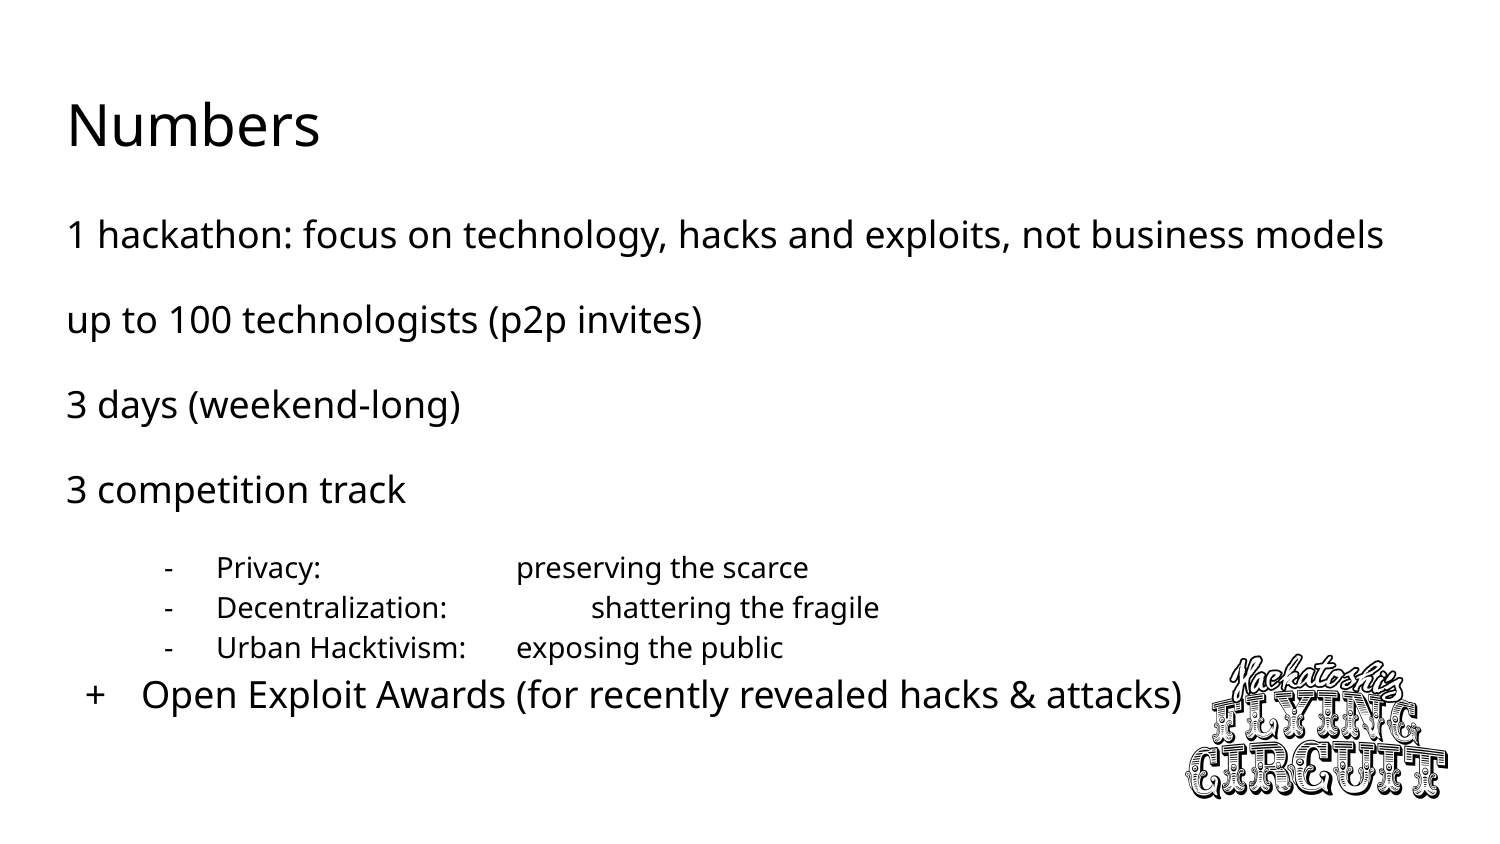

Numbers
# 1 hackathon: focus on technology, hacks and exploits, not business models
up to 100 technologists (p2p invites)
3 days (weekend-long)
3 competition track
Privacy: 			preserving the scarce
Decentralization: 		shattering the fragile
Urban Hacktivism: 	exposing the public
Open Exploit Awards (for recently revealed hacks & attacks)